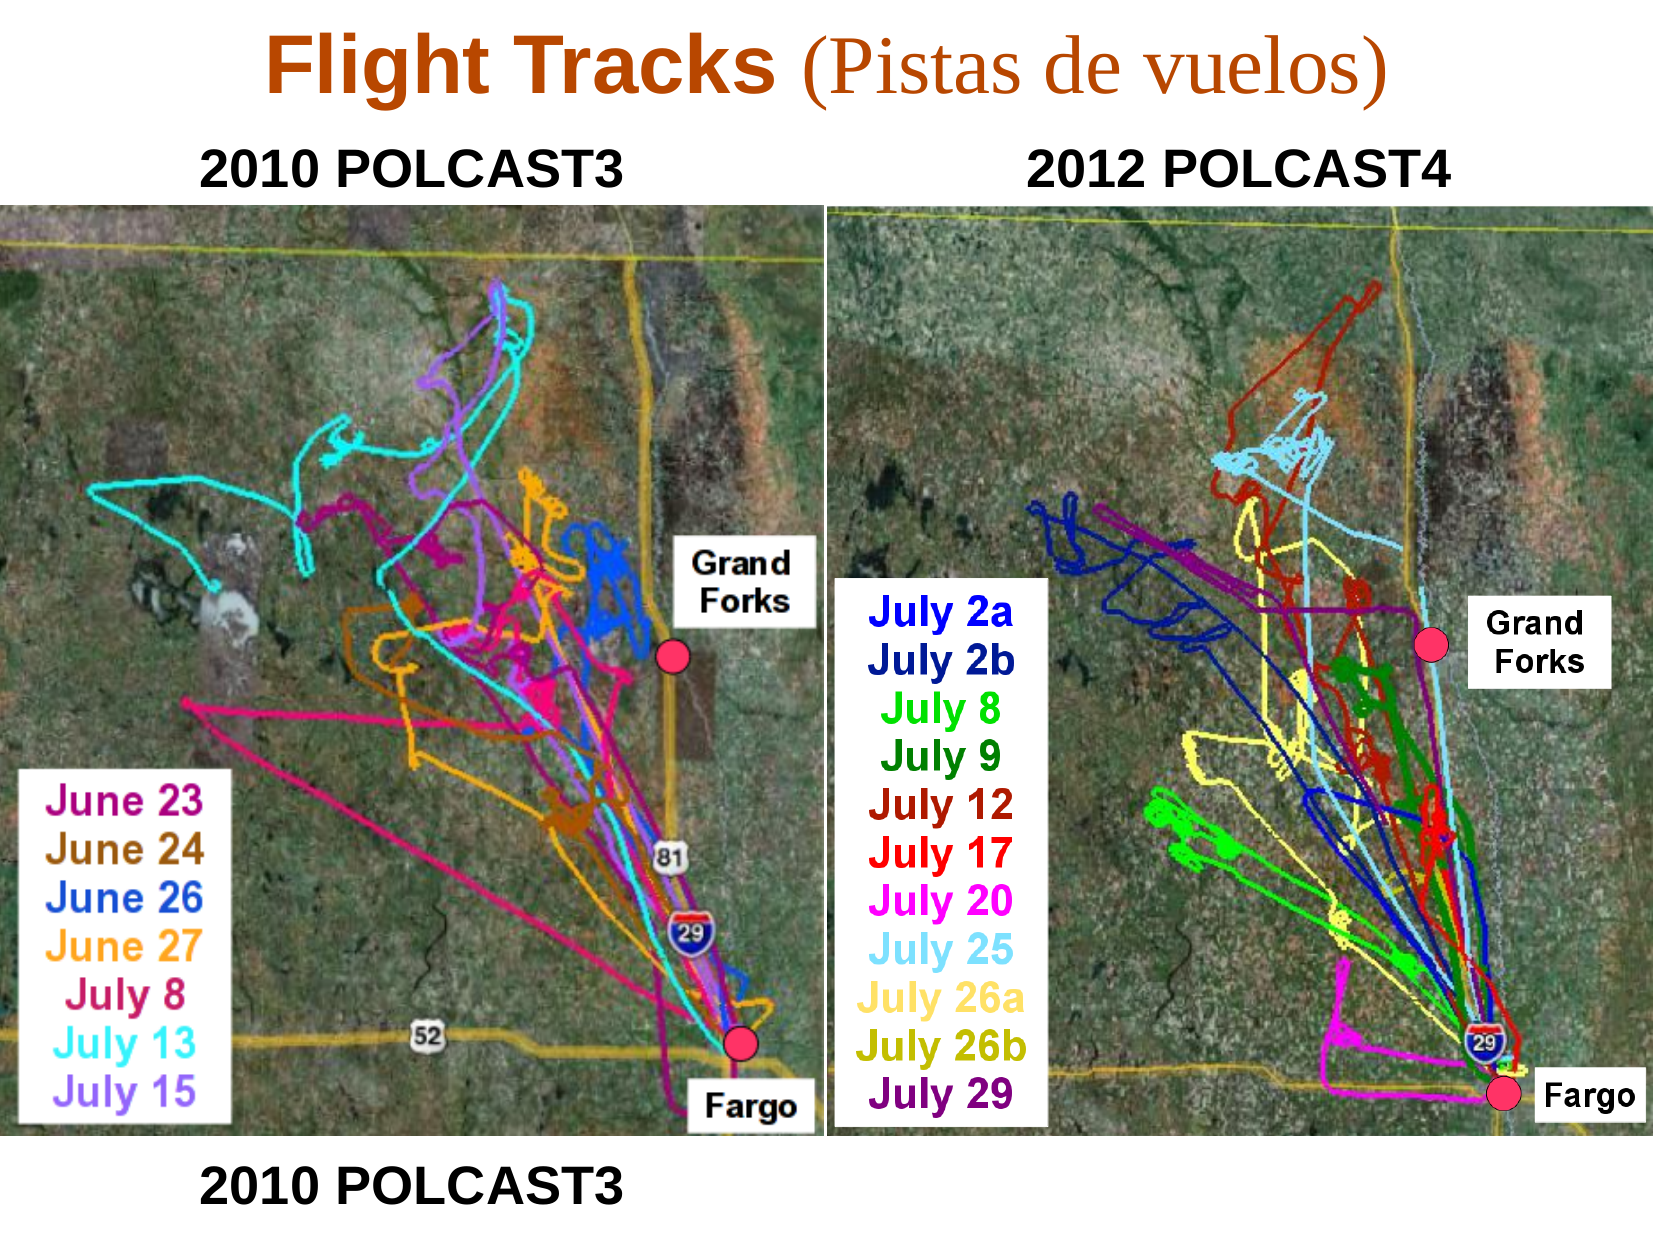

# Flight Tracks (Pistas de vuelos)
2010 POLCAST3
2012 POLCAST4
2010 POLCAST3